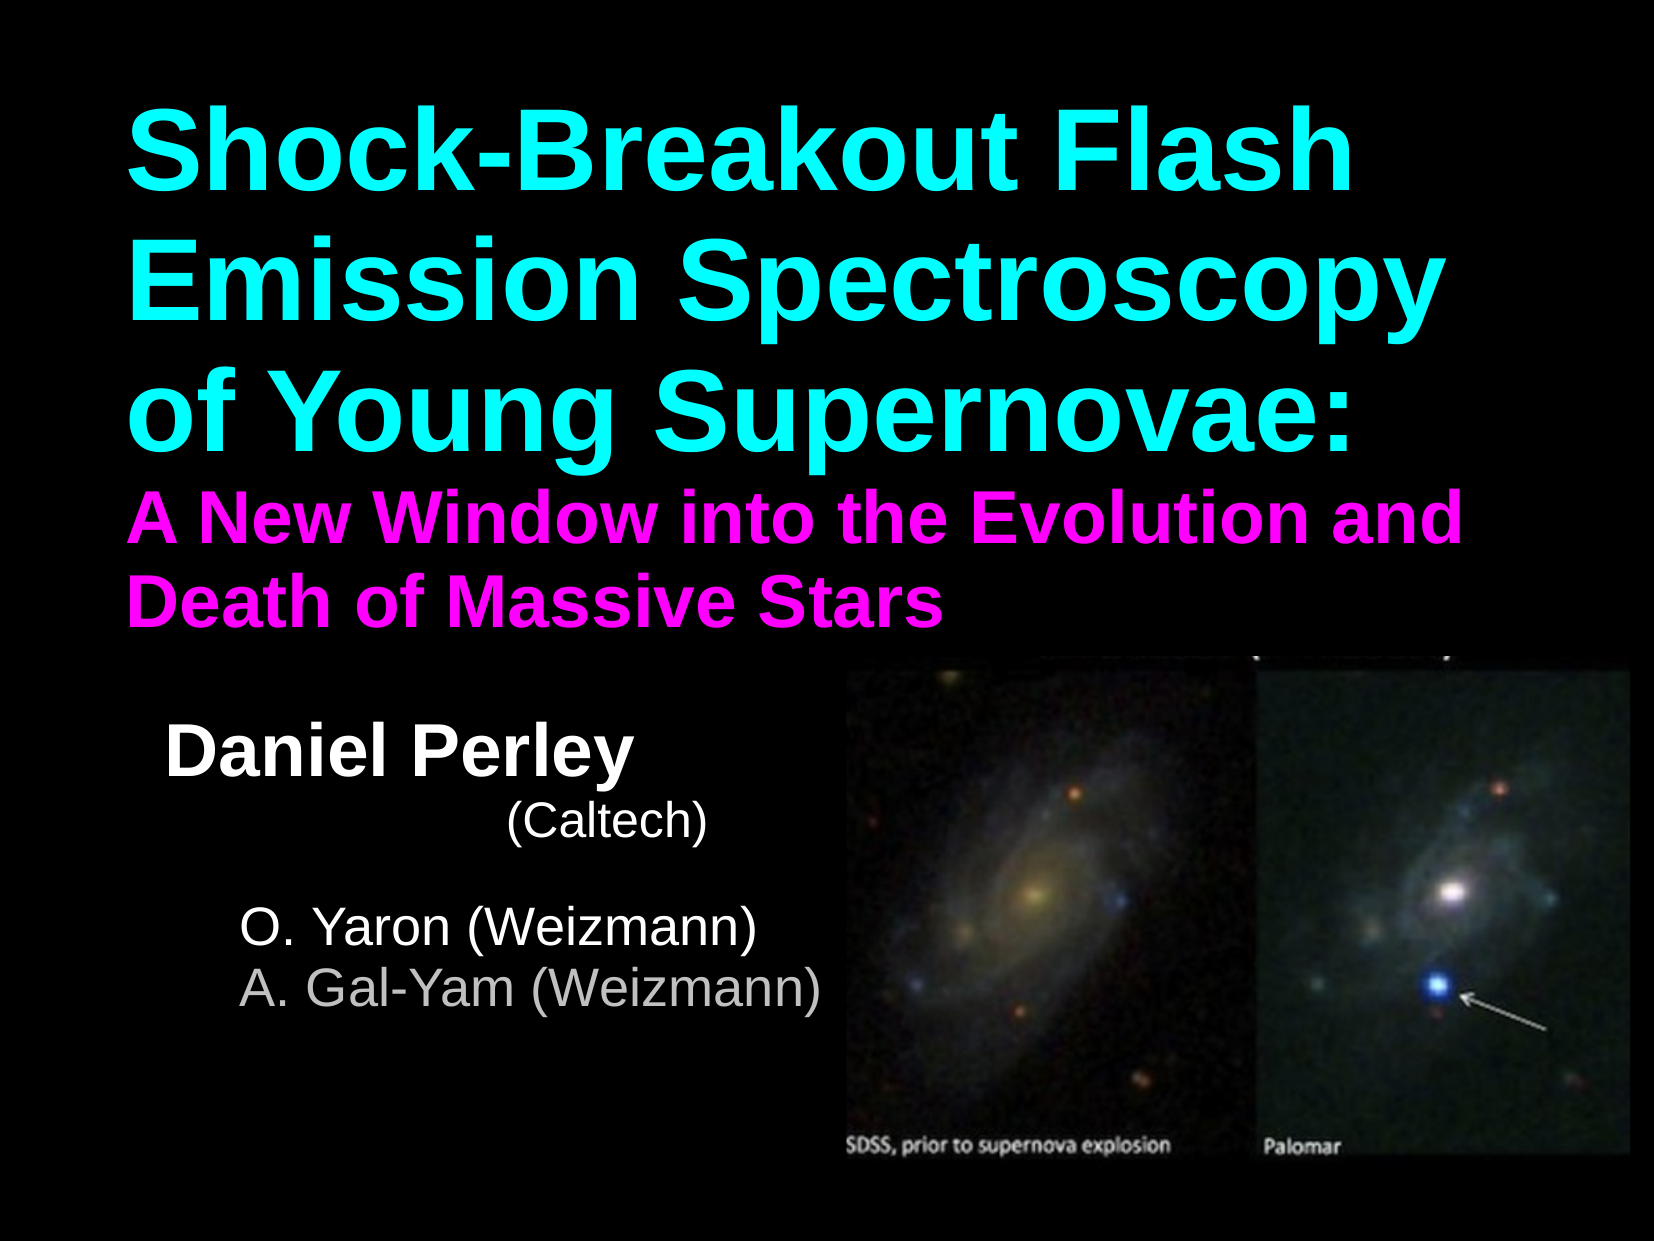

Shock-Breakout Flash Emission Spectroscopy of Young Supernovae:
A New Window into the Evolution and Death of Massive Stars
Daniel Perley
	 (Caltech)
O. Yaron (Weizmann)
A. Gal-Yam (Weizmann)
2014-09-26
1